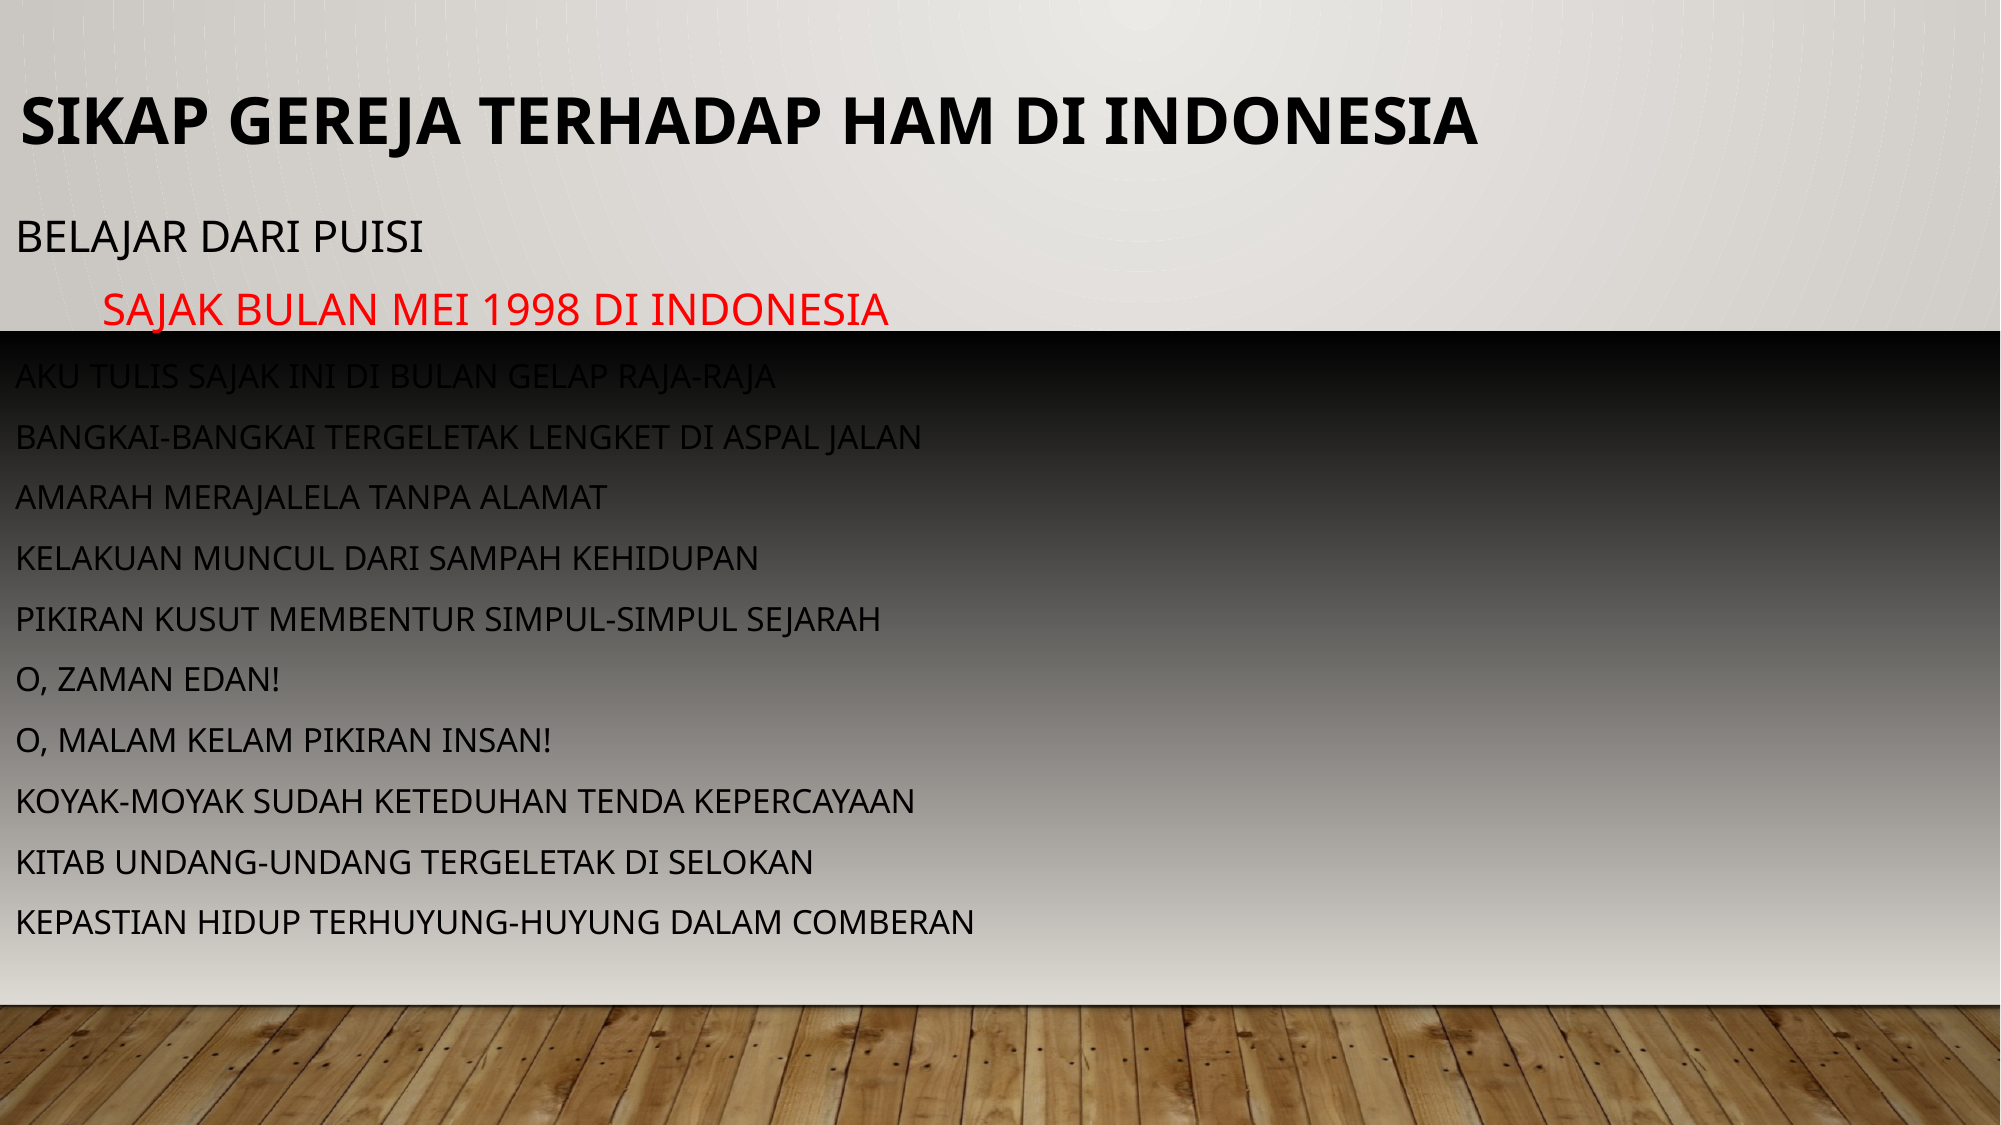

# SIKAP GEREJA TERHADAP HAM DI INDONESIA
BELAJAR DARI PUISI
SAJAK BULAN MEI 1998 DI INDONESIA
AKU TULIS SAJAK INI DI BULAN GELAP RAJA-RAJA
BANGKAI-BANGKAI TERGELETAK LENGKET DI ASPAL JALAN
AMARAH MERAJALELA TANPA ALAMAT
KELAKUAN MUNCUL DARI SAMPAH KEHIDUPAN
PIKIRAN KUSUT MEMBENTUR SIMPUL-SIMPUL SEJARAH
O, ZAMAN EDAN!
O, MALAM KELAM PIKIRAN INSAN!
KOYAK-MOYAK SUDAH KETEDUHAN TENDA KEPERCAYAAN
KITAB UNDANG-UNDANG TERGELETAK DI SELOKAN
KEPASTIAN HIDUP TERHUYUNG-HUYUNG DALAM COMBERAN